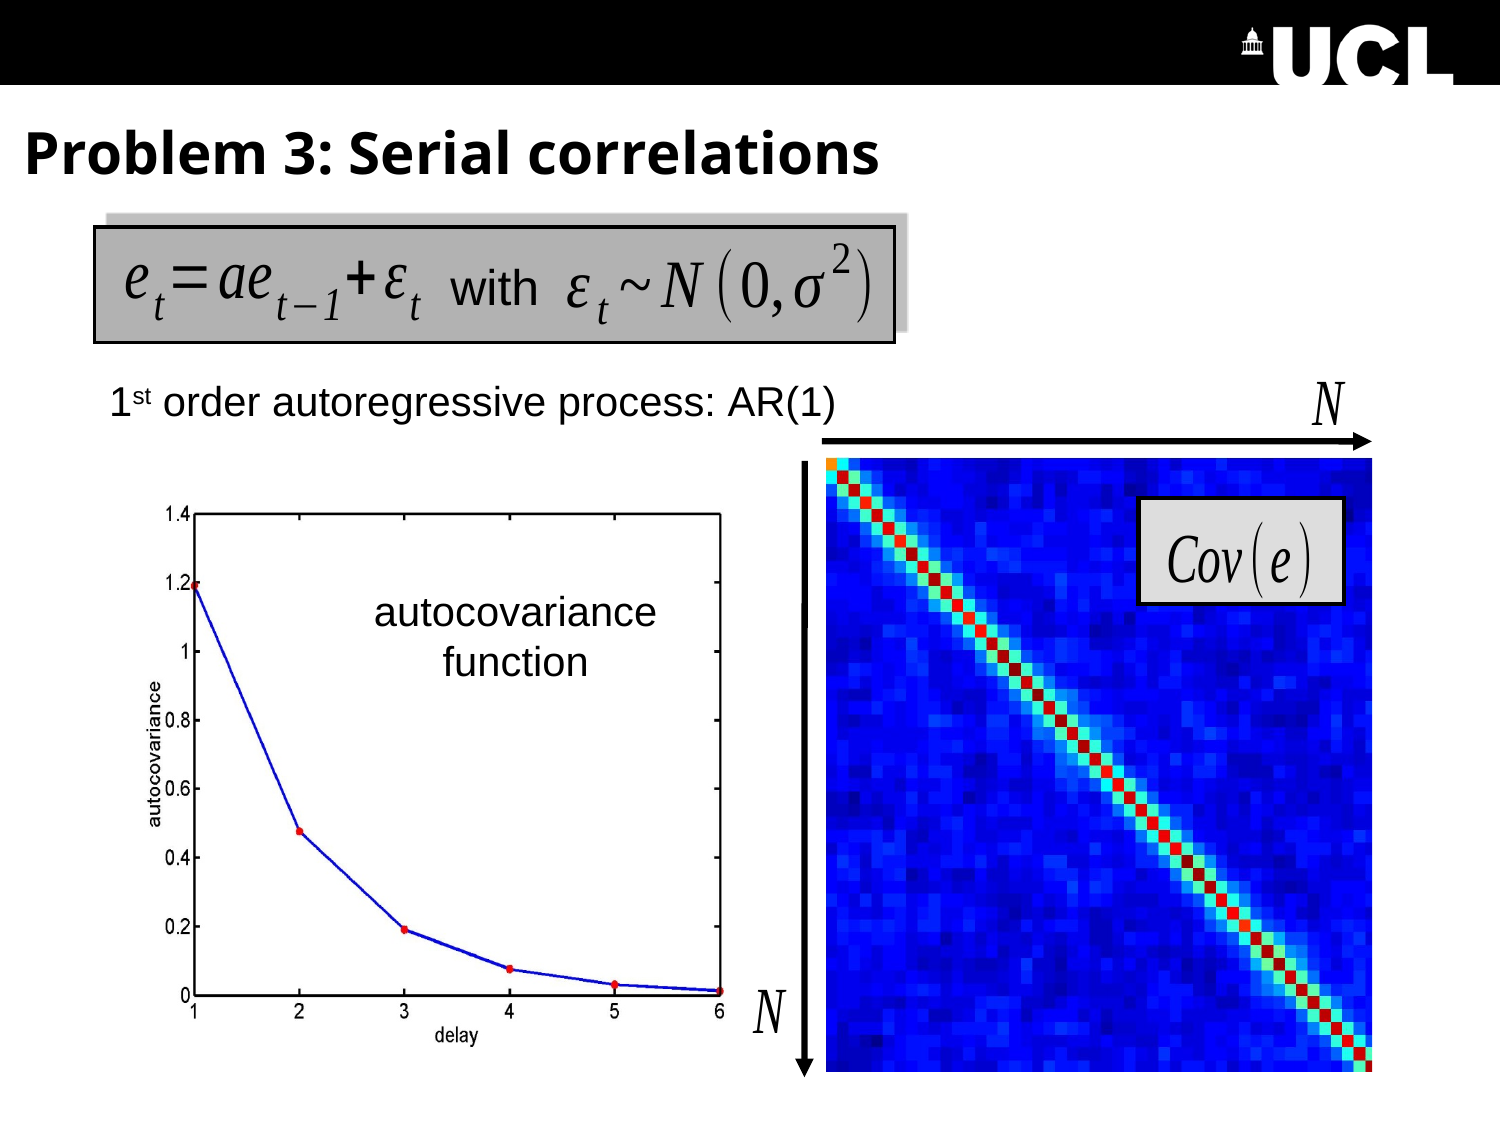

Problem 3: Serial correlations
with
1st order autoregressive process: AR(1)
autocovariance
function